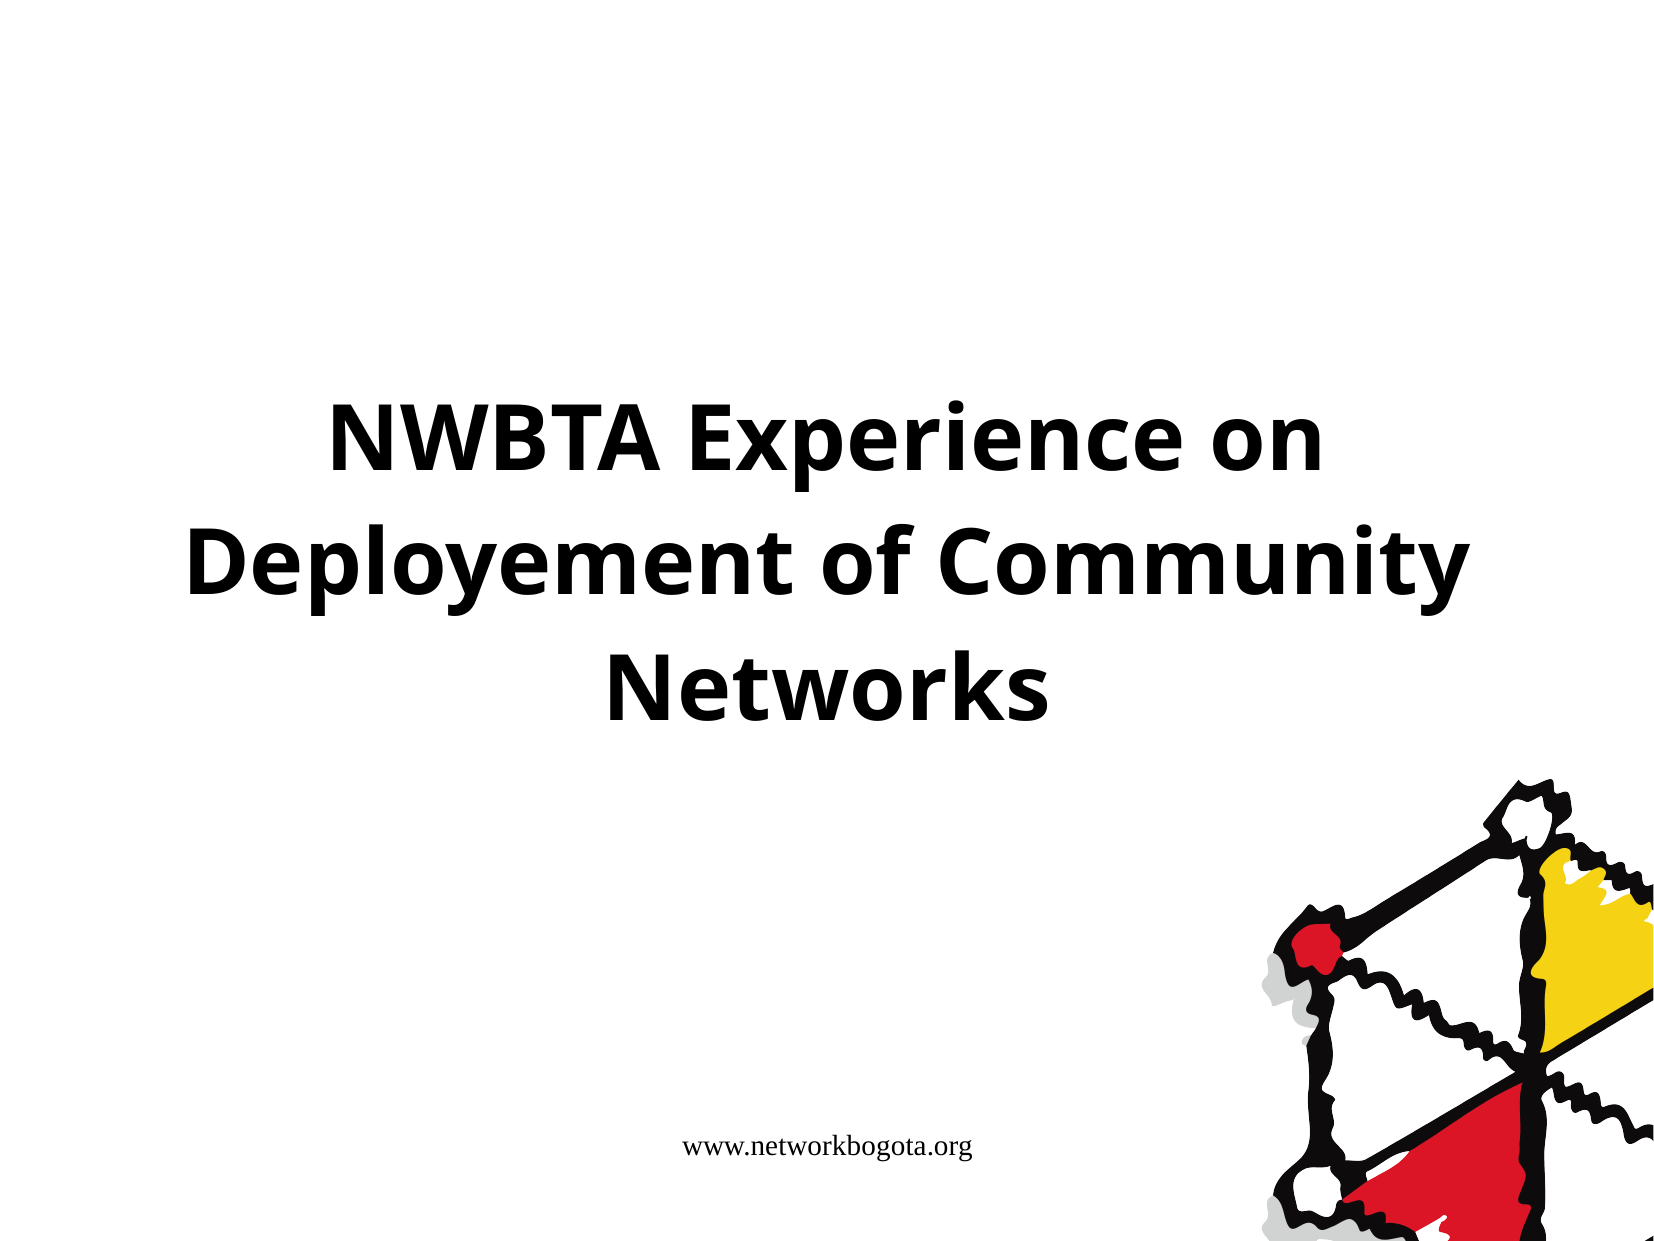

# NWBTA Experience on Deployement of Community Networks
www.networkbogota.org